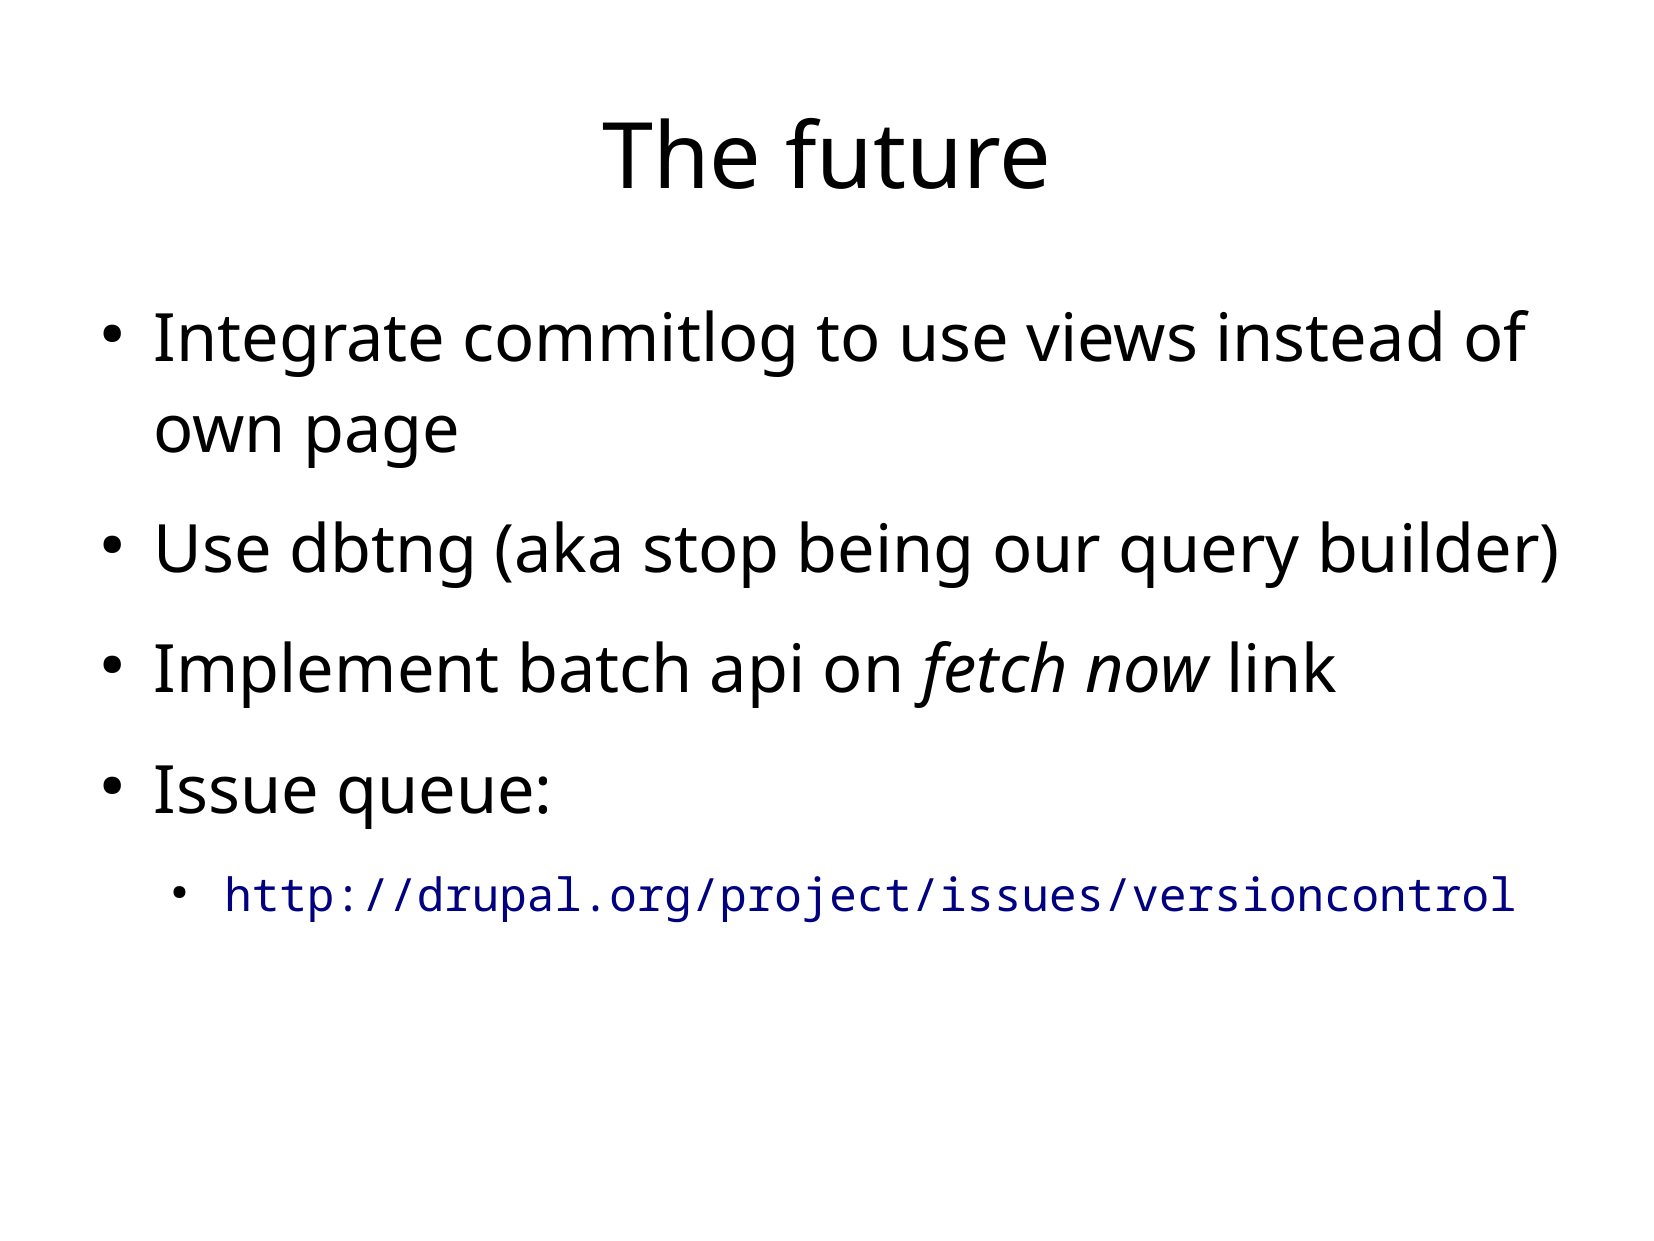

# The future
Integrate commitlog to use views instead of own page
Use dbtng (aka stop being our query builder)
Implement batch api on fetch now link
Issue queue:
http://drupal.org/project/issues/versioncontrol